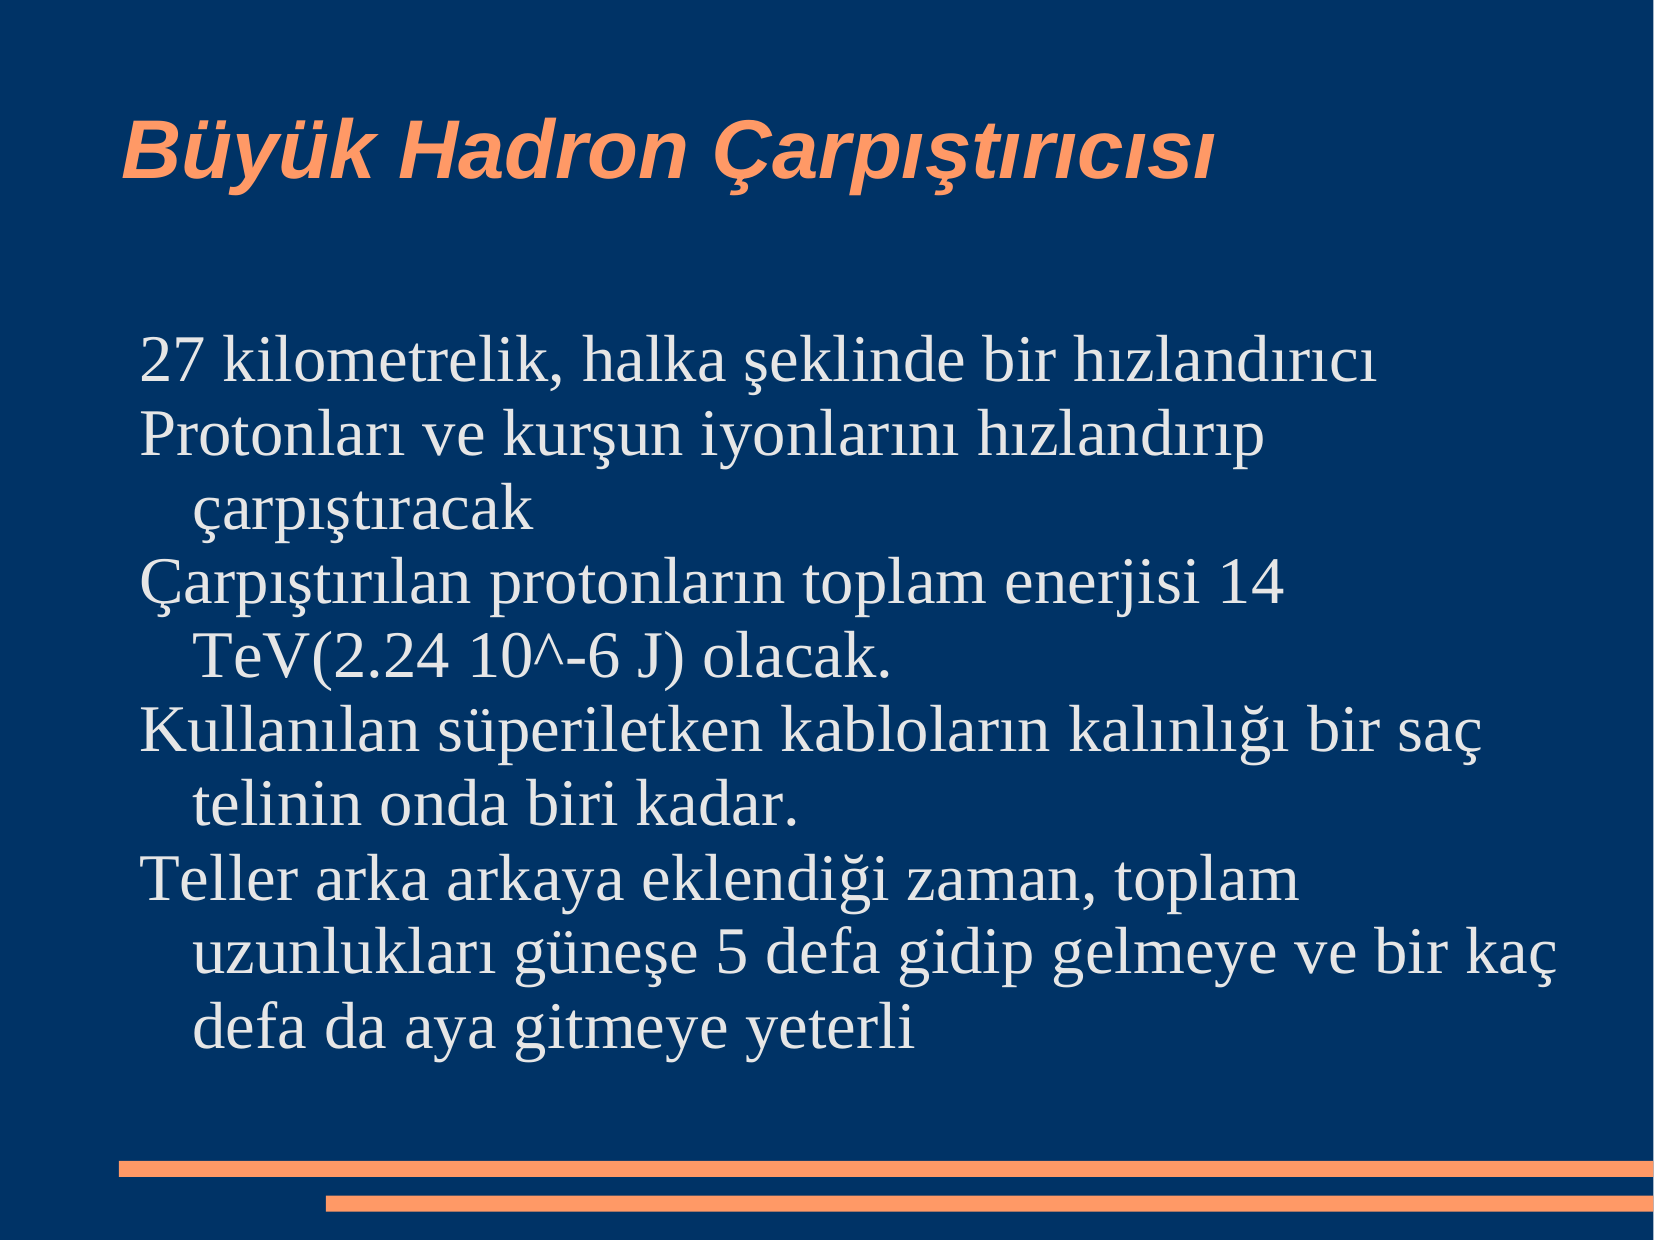

# Büyük Hadron Çarpıştırıcısı
27 kilometrelik, halka şeklinde bir hızlandırıcı
Protonları ve kurşun iyonlarını hızlandırıp çarpıştıracak
Çarpıştırılan protonların toplam enerjisi 14 TeV(2.24 10^-6 J) olacak.
Kullanılan süperiletken kabloların kalınlığı bir saç telinin onda biri kadar.
Teller arka arkaya eklendiği zaman, toplam uzunlukları güneşe 5 defa gidip gelmeye ve bir kaç defa da aya gitmeye yeterli